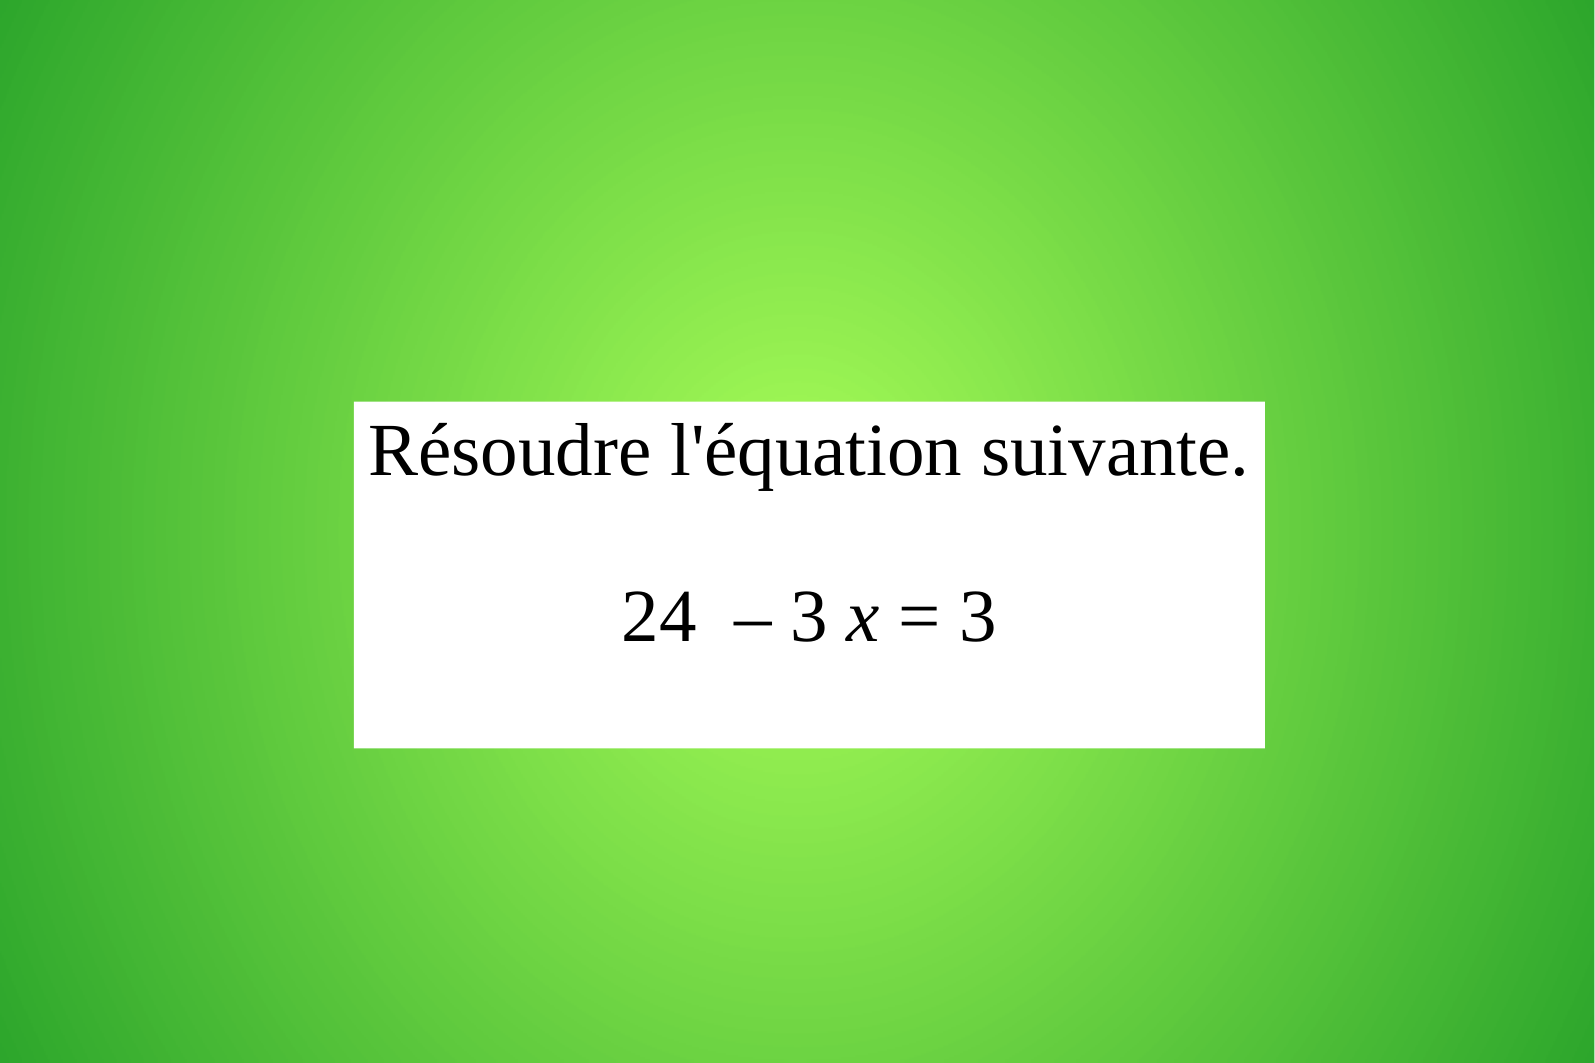

Résoudre l'équation suivante.
24 – 3 x = 3